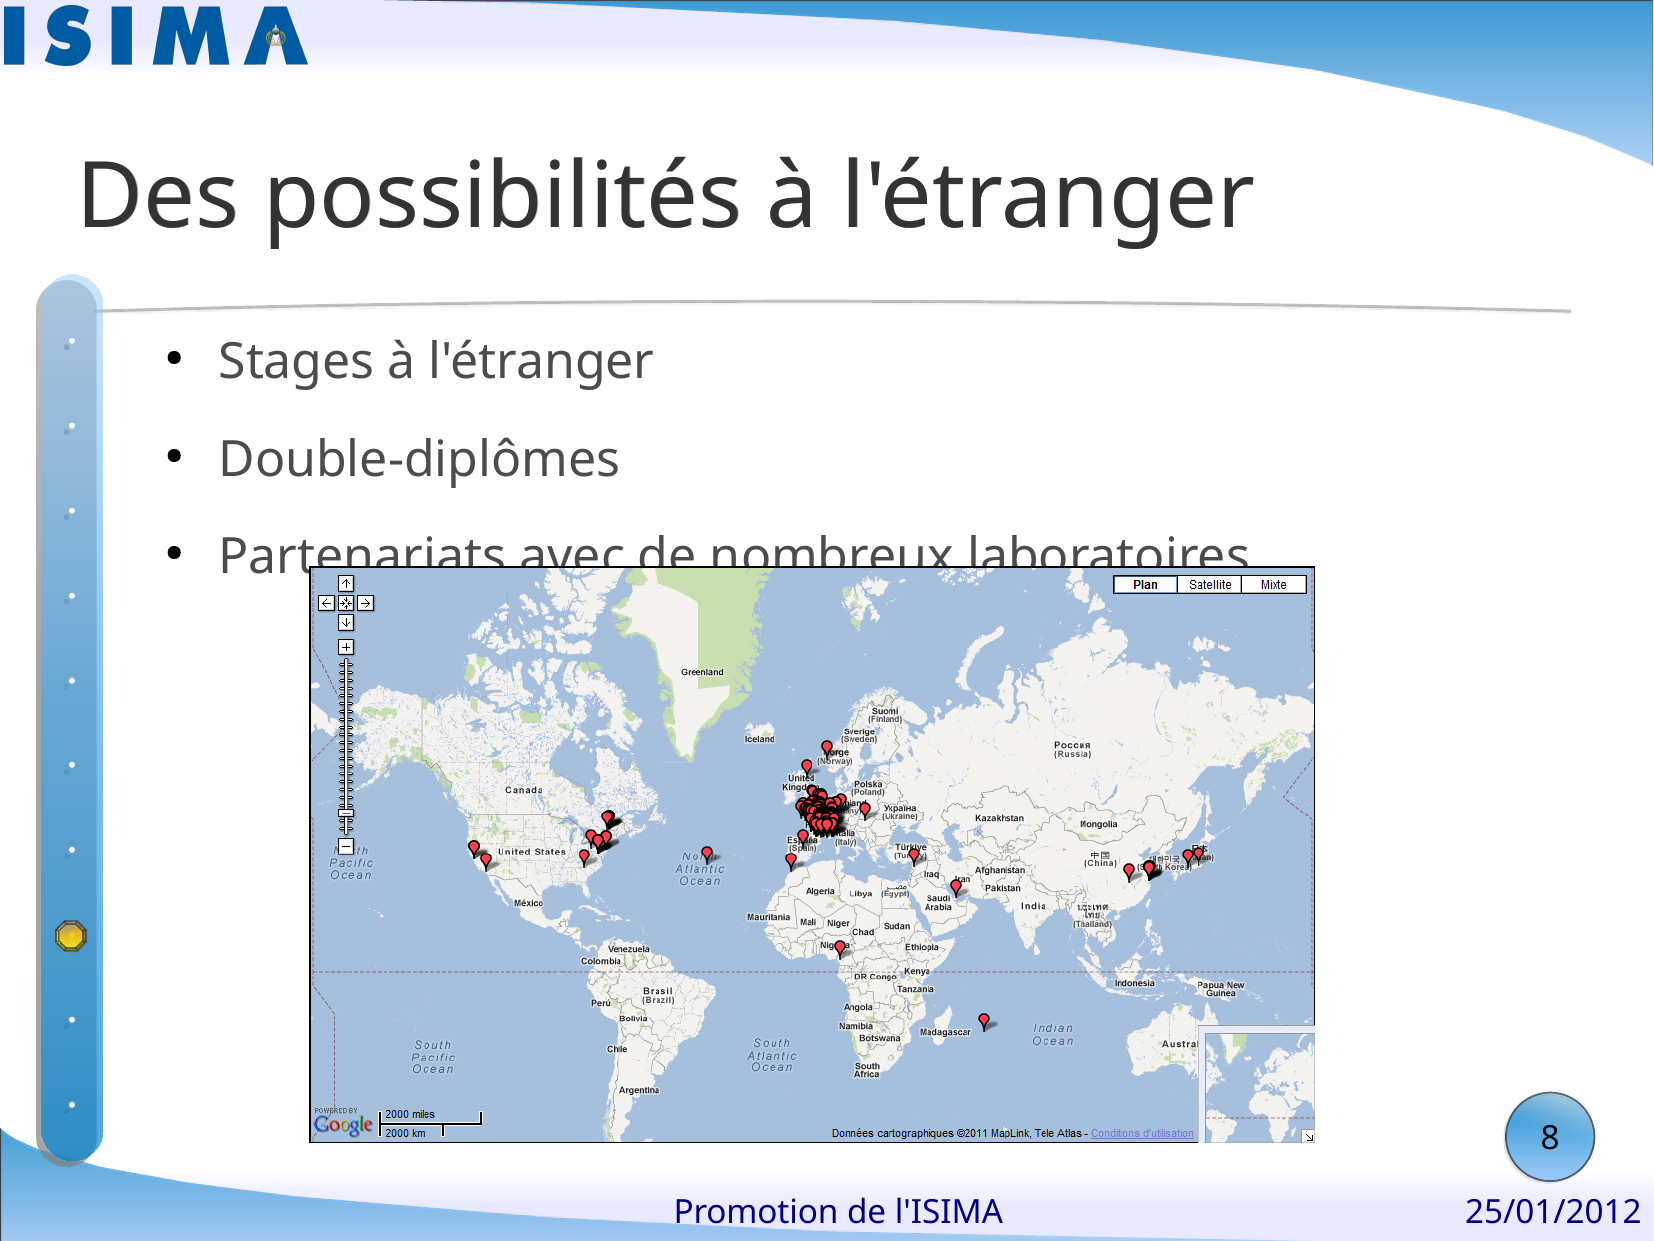

# Des possibilités à l'étranger
Stages à l'étranger
Double-diplômes
Partenariats avec de nombreux laboratoires
8
Promotion de l'ISIMA
25/01/2012